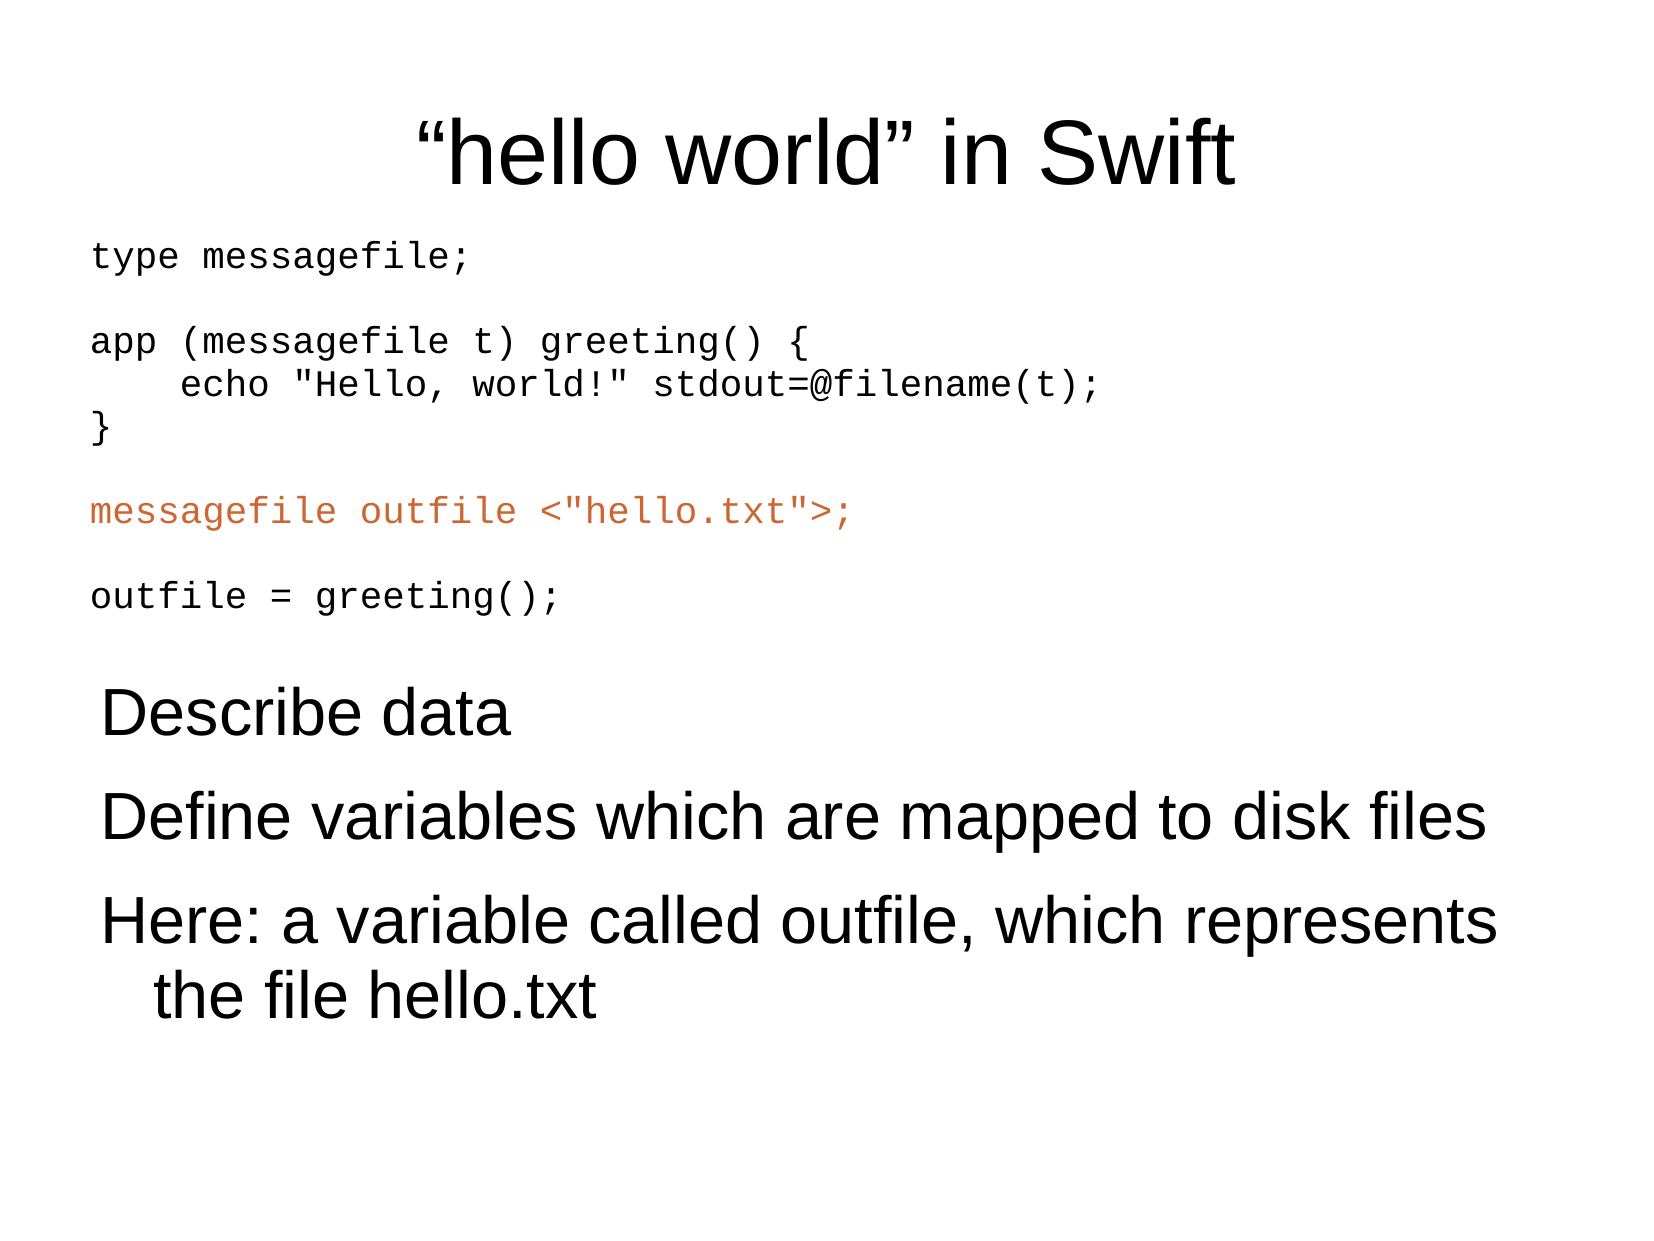

# “hello world” in Swift
type messagefile;
app (messagefile t) greeting() {
 echo "Hello, world!" stdout=@filename(t);
}
messagefile outfile <"hello.txt">;
outfile = greeting();
Describe data
Define variables which are mapped to disk files
Here: a variable called outfile, which represents the file hello.txt